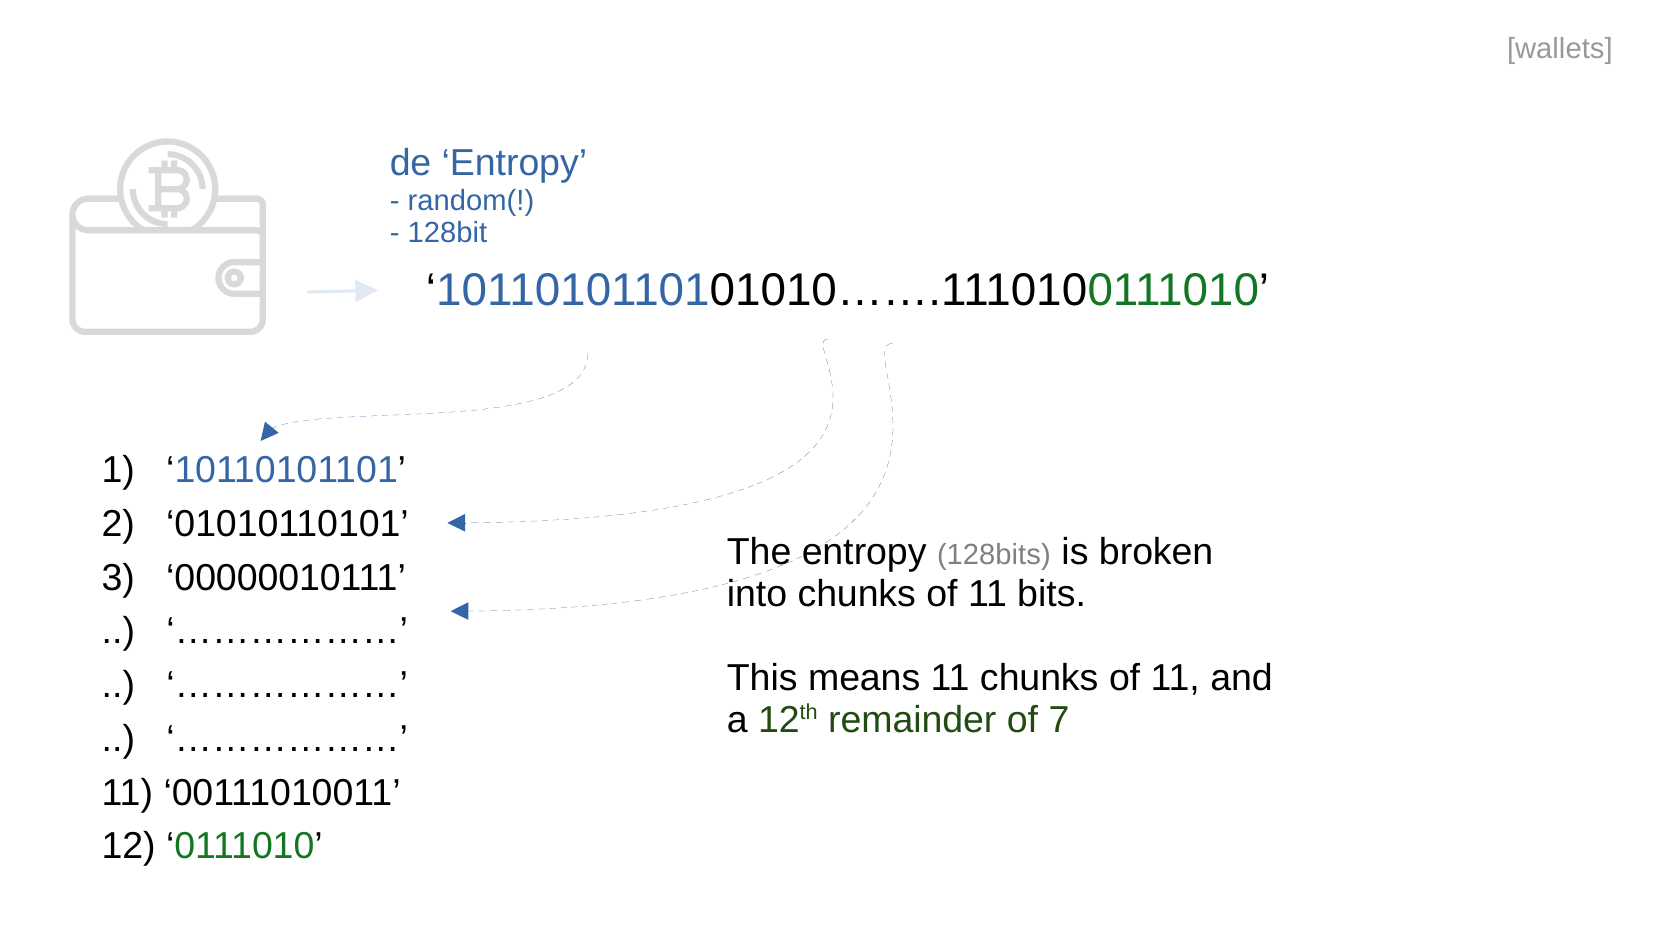

[wallets]
de ‘Entropy’
- random(!)
- 128bit
‘1011010110101010…….1110100111010’
1) ‘10110101101’
2) ‘01010110101’
3) ‘00000010111’
..) ‘………………’
..) ‘………………’
..) ‘………………’
11) ‘00111010011’
12) ‘0111010’
The entropy (128bits) is broken into chunks of 11 bits.
This means 11 chunks of 11, and a 12th remainder of 7